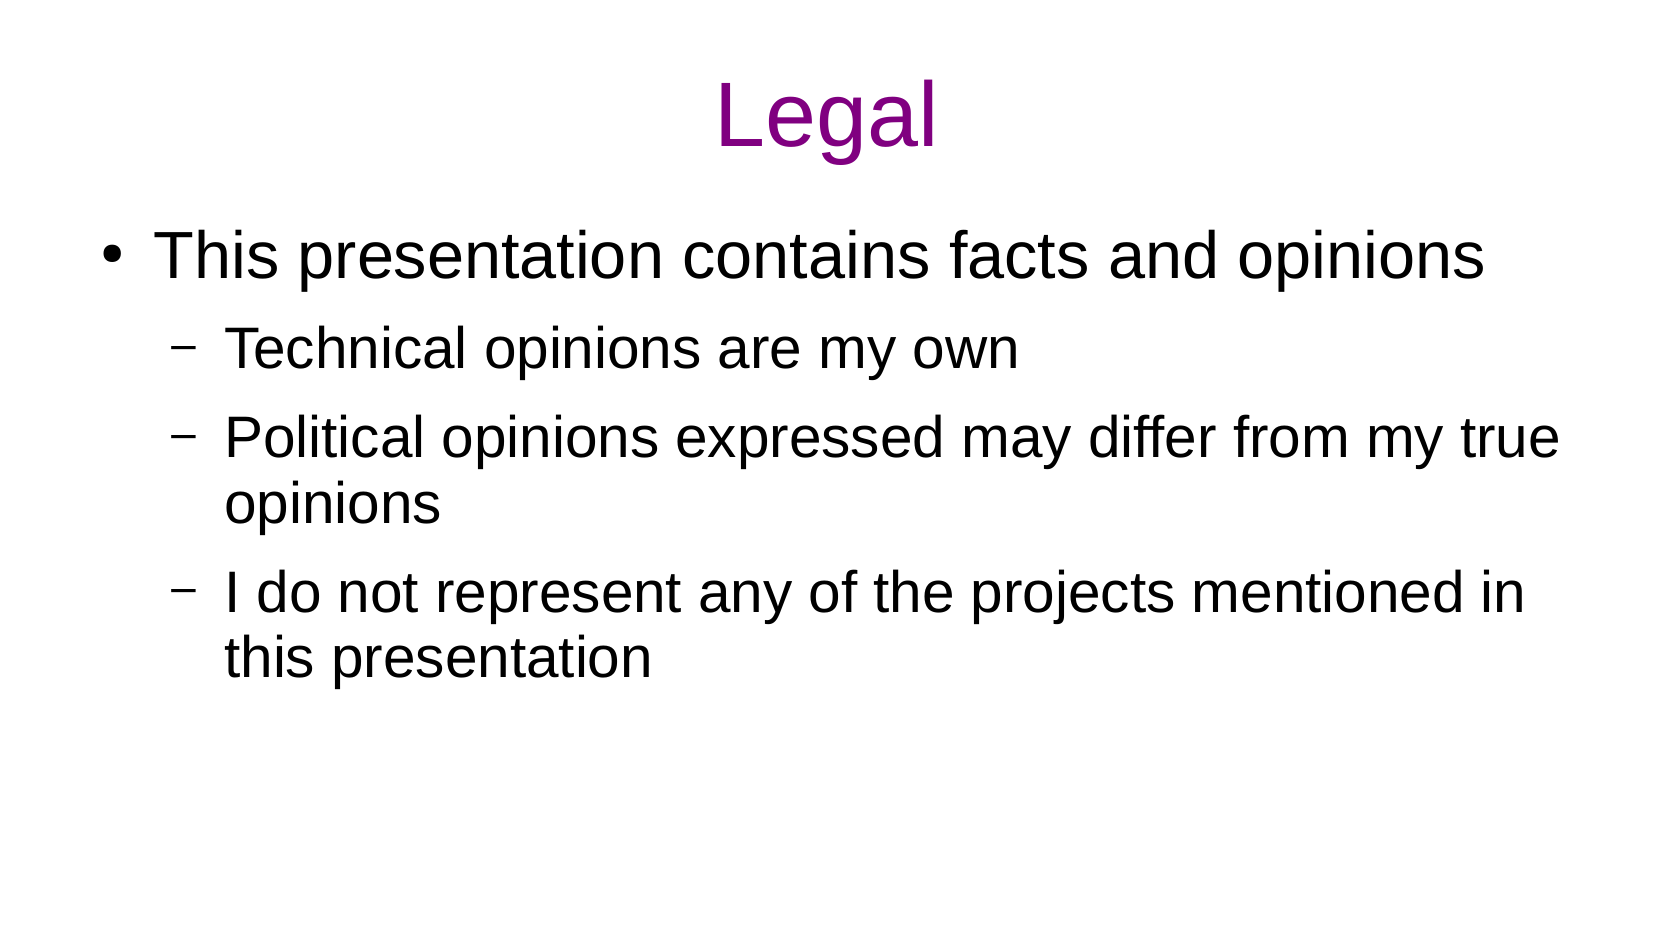

# Legal
This presentation contains facts and opinions
Technical opinions are my own
Political opinions expressed may differ from my true opinions
I do not represent any of the projects mentioned in this presentation